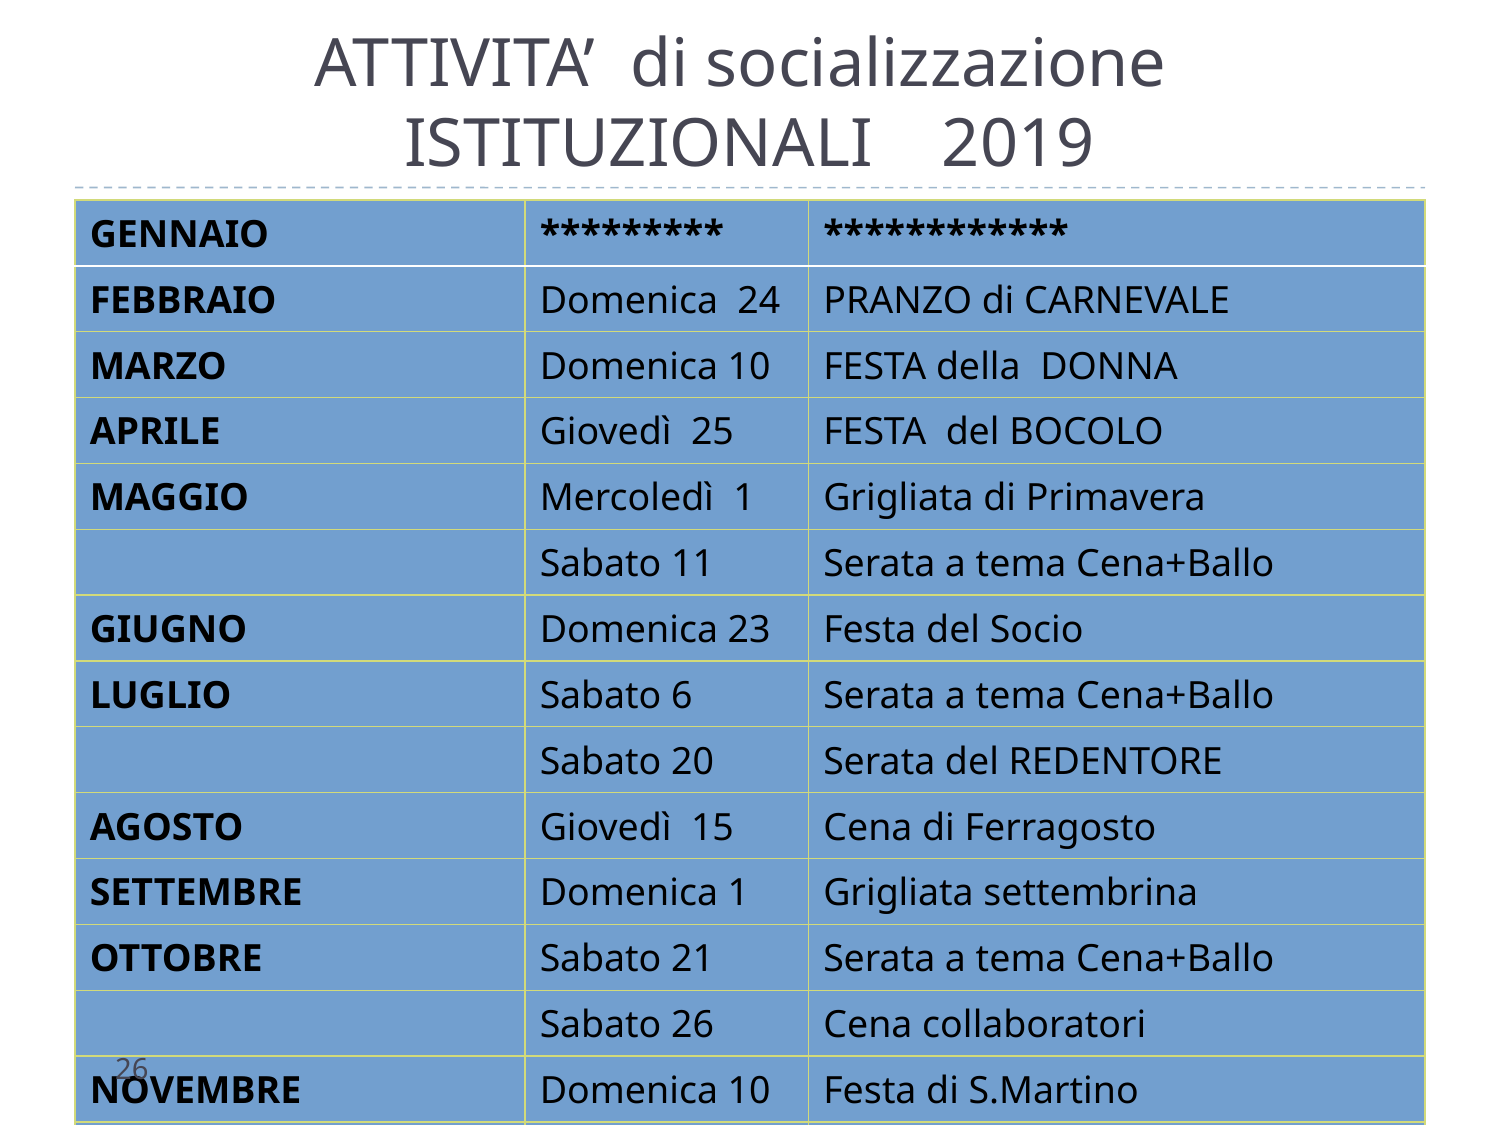

# ATTIVITA’ di socializzazione ISTITUZIONALI 2019
| GENNAIO | \*\*\*\*\*\*\*\*\* | \*\*\*\*\*\*\*\*\*\*\*\* |
| --- | --- | --- |
| FEBBRAIO | Domenica 24 | PRANZO di CARNEVALE |
| MARZO | Domenica 10 | FESTA della DONNA |
| APRILE | Giovedì 25 | FESTA del BOCOLO |
| MAGGIO | Mercoledì 1 | Grigliata di Primavera |
| | Sabato 11 | Serata a tema Cena+Ballo |
| GIUGNO | Domenica 23 | Festa del Socio |
| LUGLIO | Sabato 6 | Serata a tema Cena+Ballo |
| | Sabato 20 | Serata del REDENTORE |
| AGOSTO | Giovedì 15 | Cena di Ferragosto |
| SETTEMBRE | Domenica 1 | Grigliata settembrina |
| OTTOBRE | Sabato 21 | Serata a tema Cena+Ballo |
| | Sabato 26 | Cena collaboratori |
| NOVEMBRE | Domenica 10 | Festa di S.Martino |
| DICEMBRE | Martedì 31 | Festa di Capodanno |